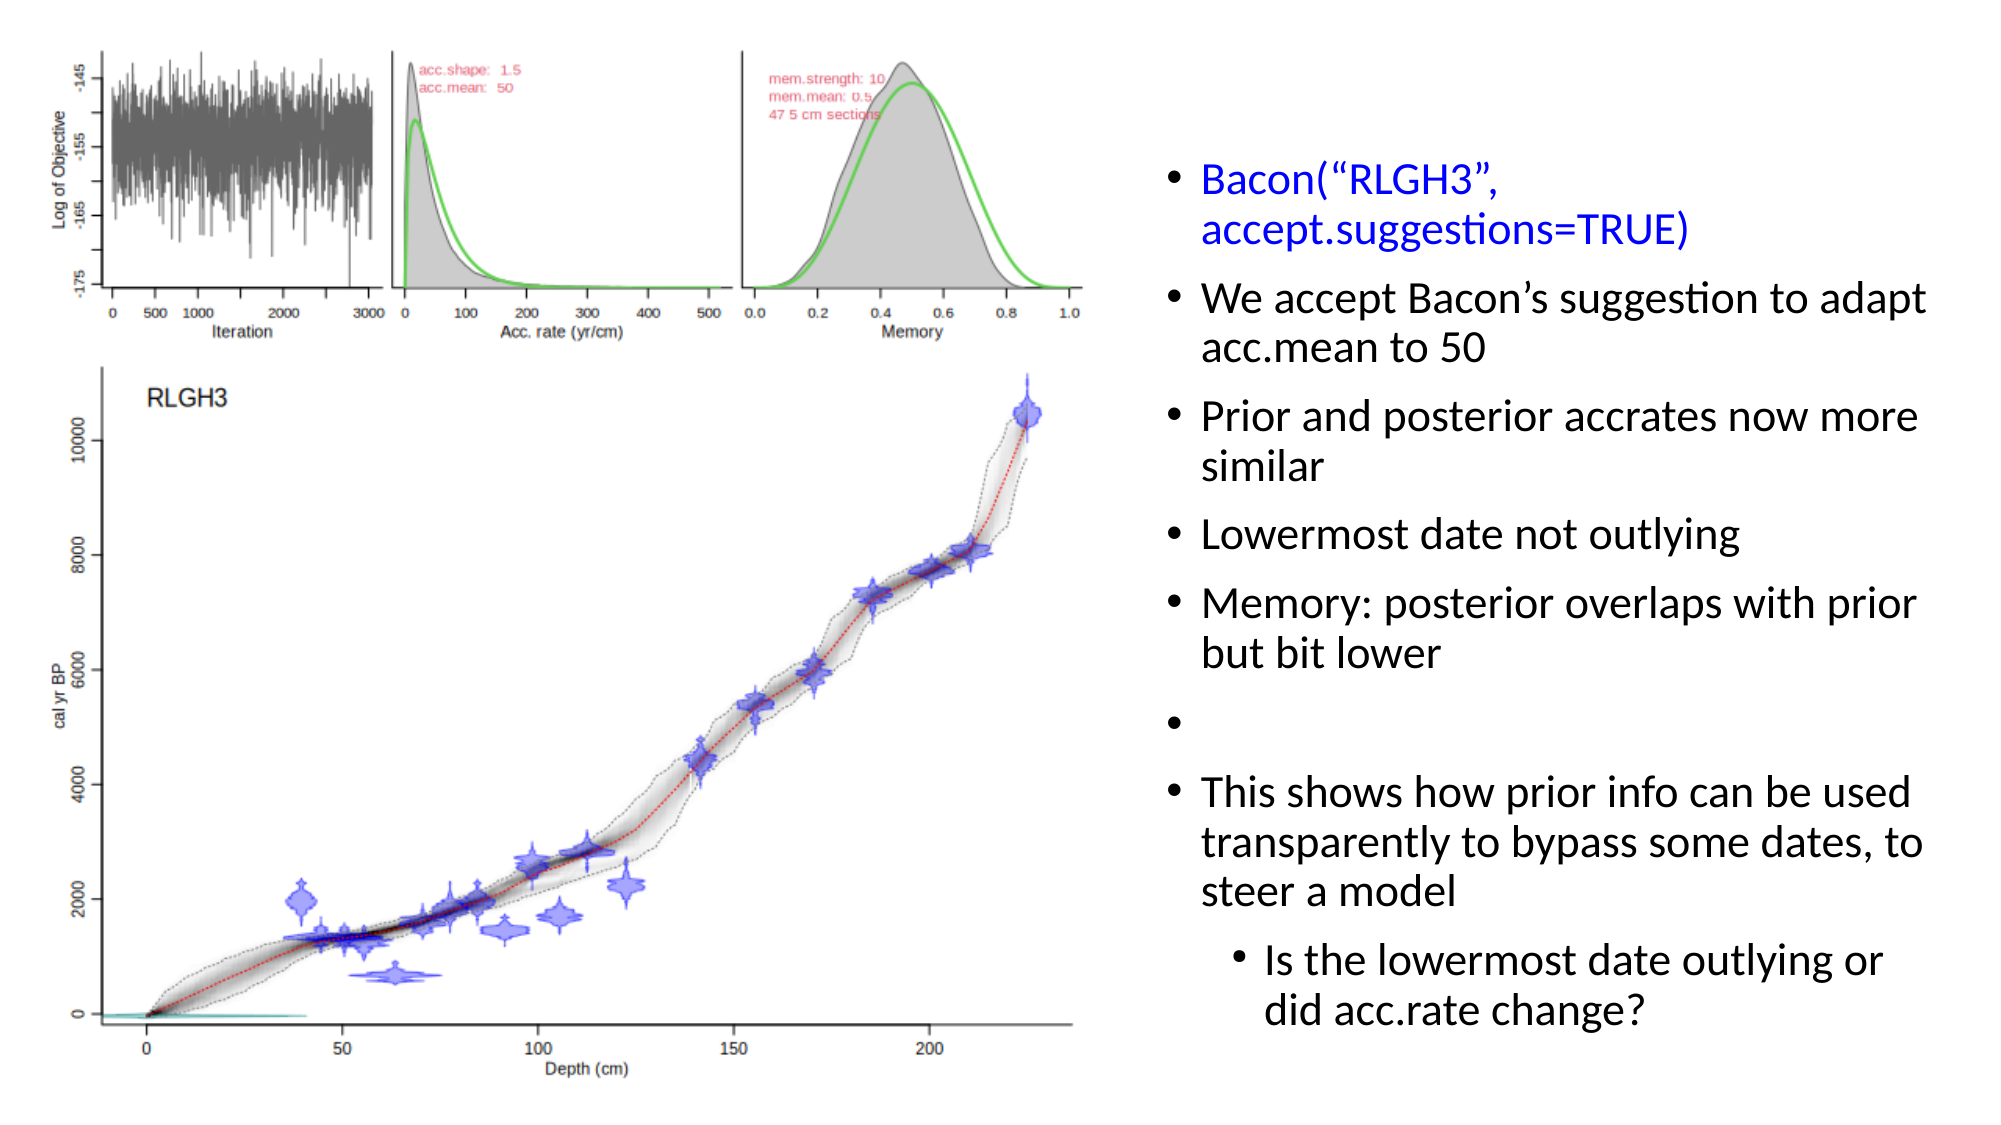

Bacon(“RLGH3”, accept.suggestions=TRUE)
We accept Bacon’s suggestion to adapt acc.mean to 50
Prior and posterior accrates now more similar
Lowermost date not outlying
Memory: posterior overlaps with prior but bit lower
This shows how prior info can be used transparently to bypass some dates, to steer a model
Is the lowermost date outlying or did acc.rate change?